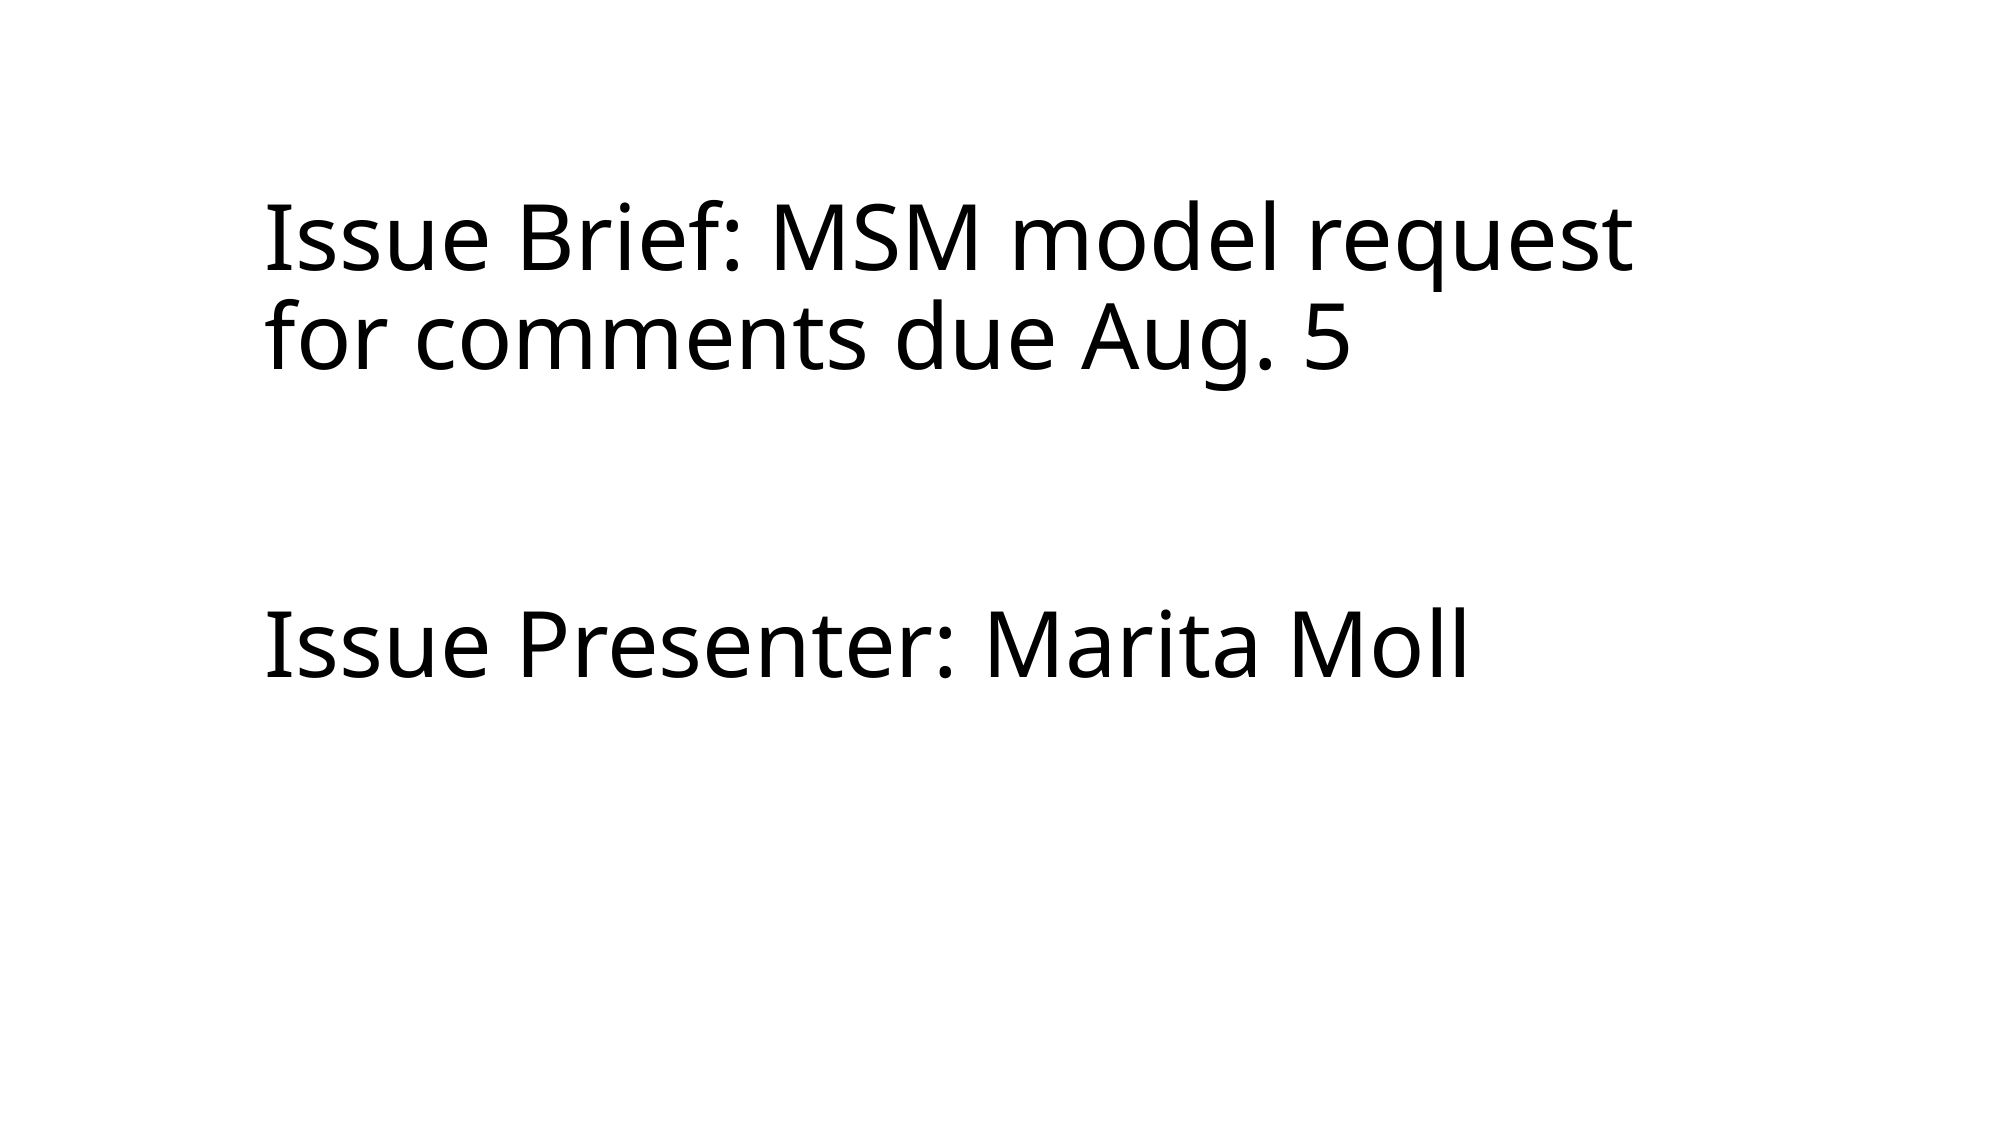

# Issue Brief: MSM model request for comments due Aug. 5
Issue Presenter: Marita Moll